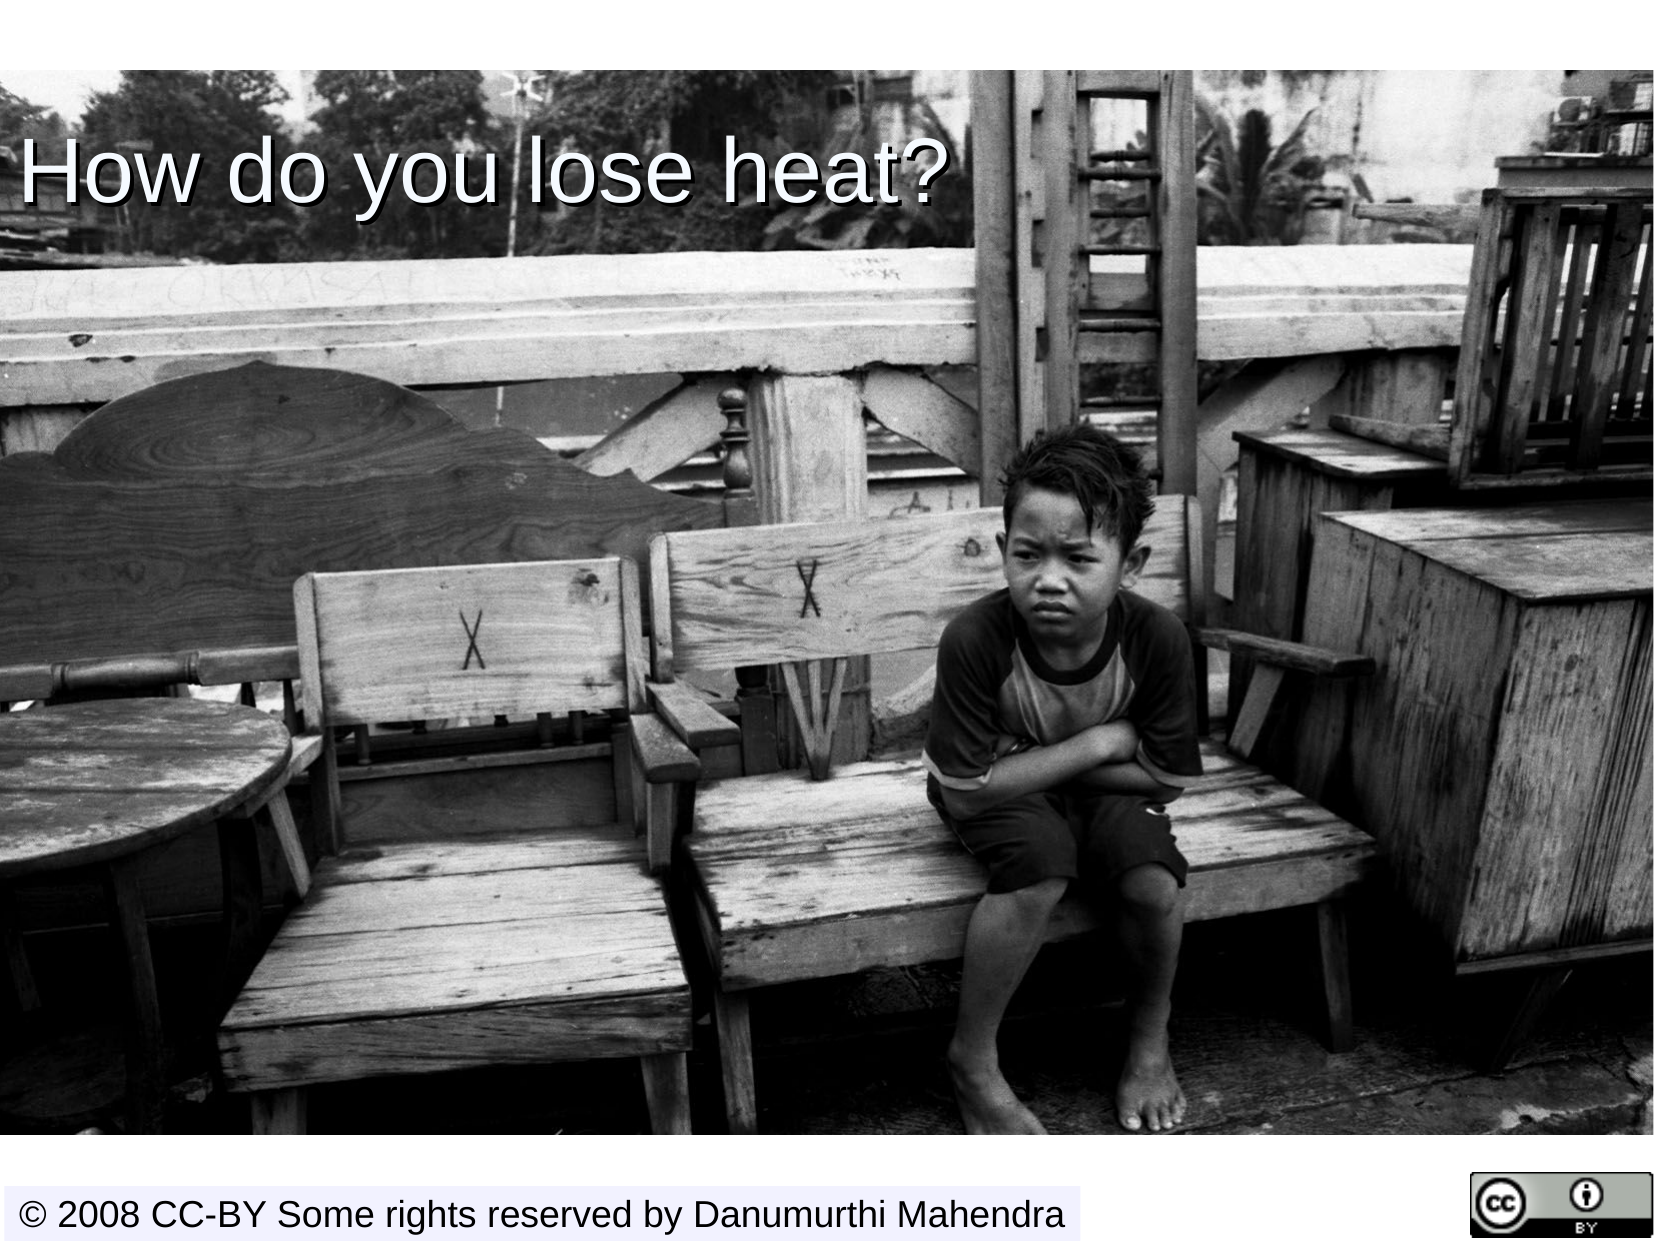

# How do you lose heat?
© 2008 CC-BY Some rights reserved by Danumurthi Mahendra